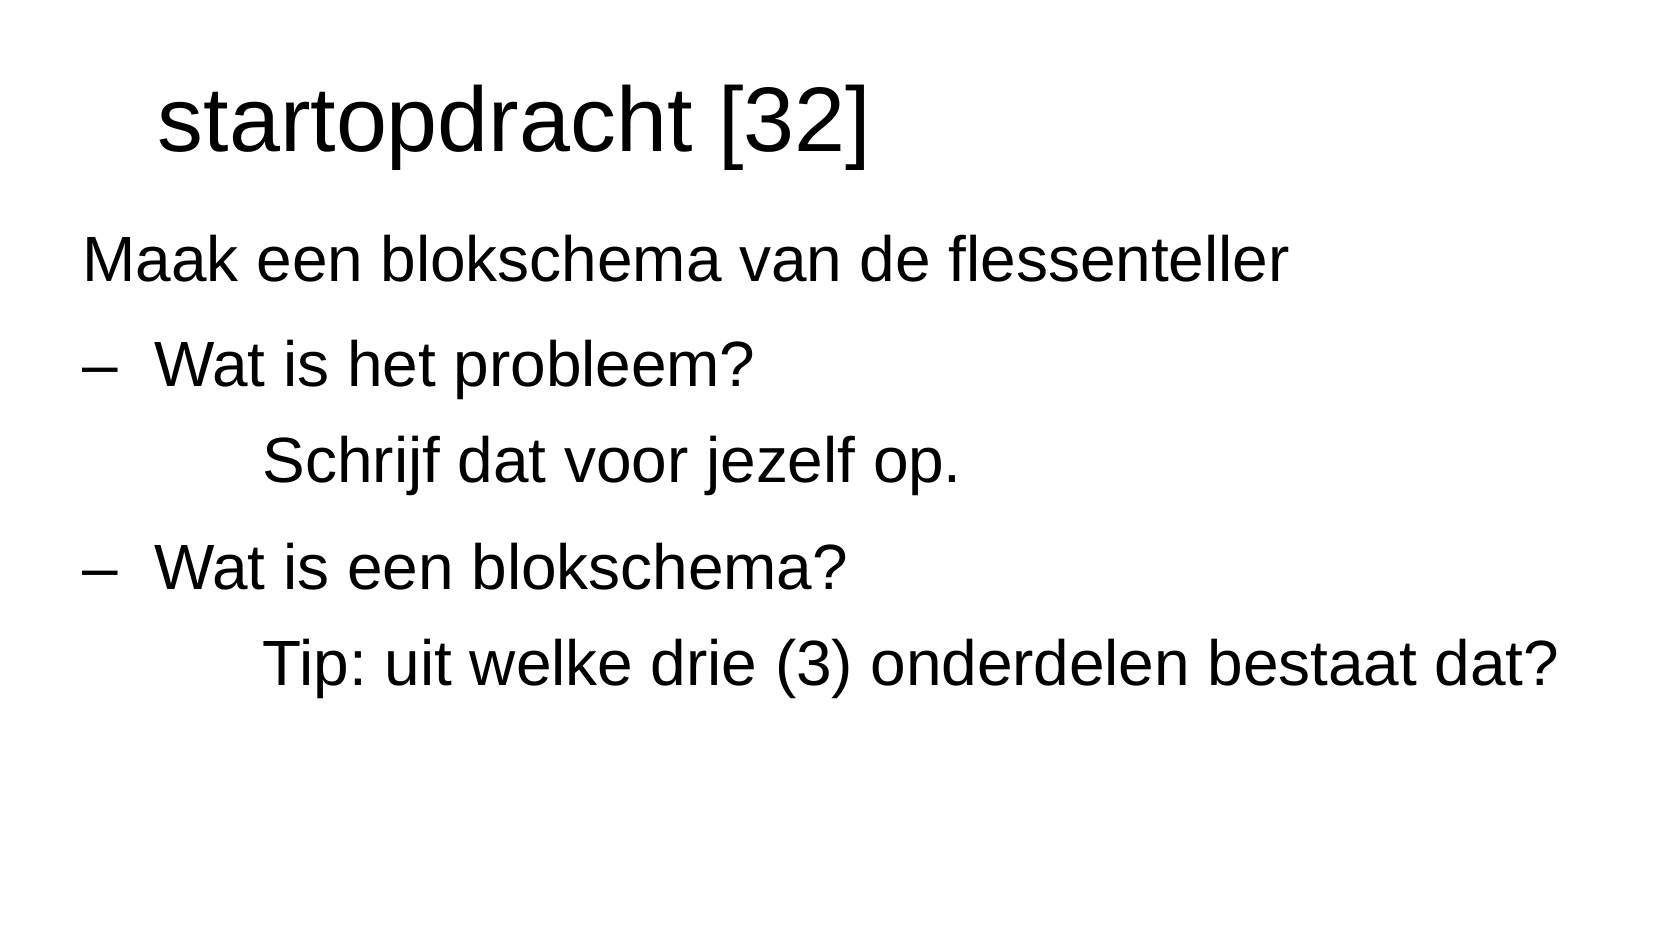

# startopdracht [32]
Maak een blokschema van de flessenteller
– 	Wat is het probleem?
Schrijf dat voor jezelf op.
– 	Wat is een blokschema?
Tip: uit welke drie (3) onderdelen bestaat dat?